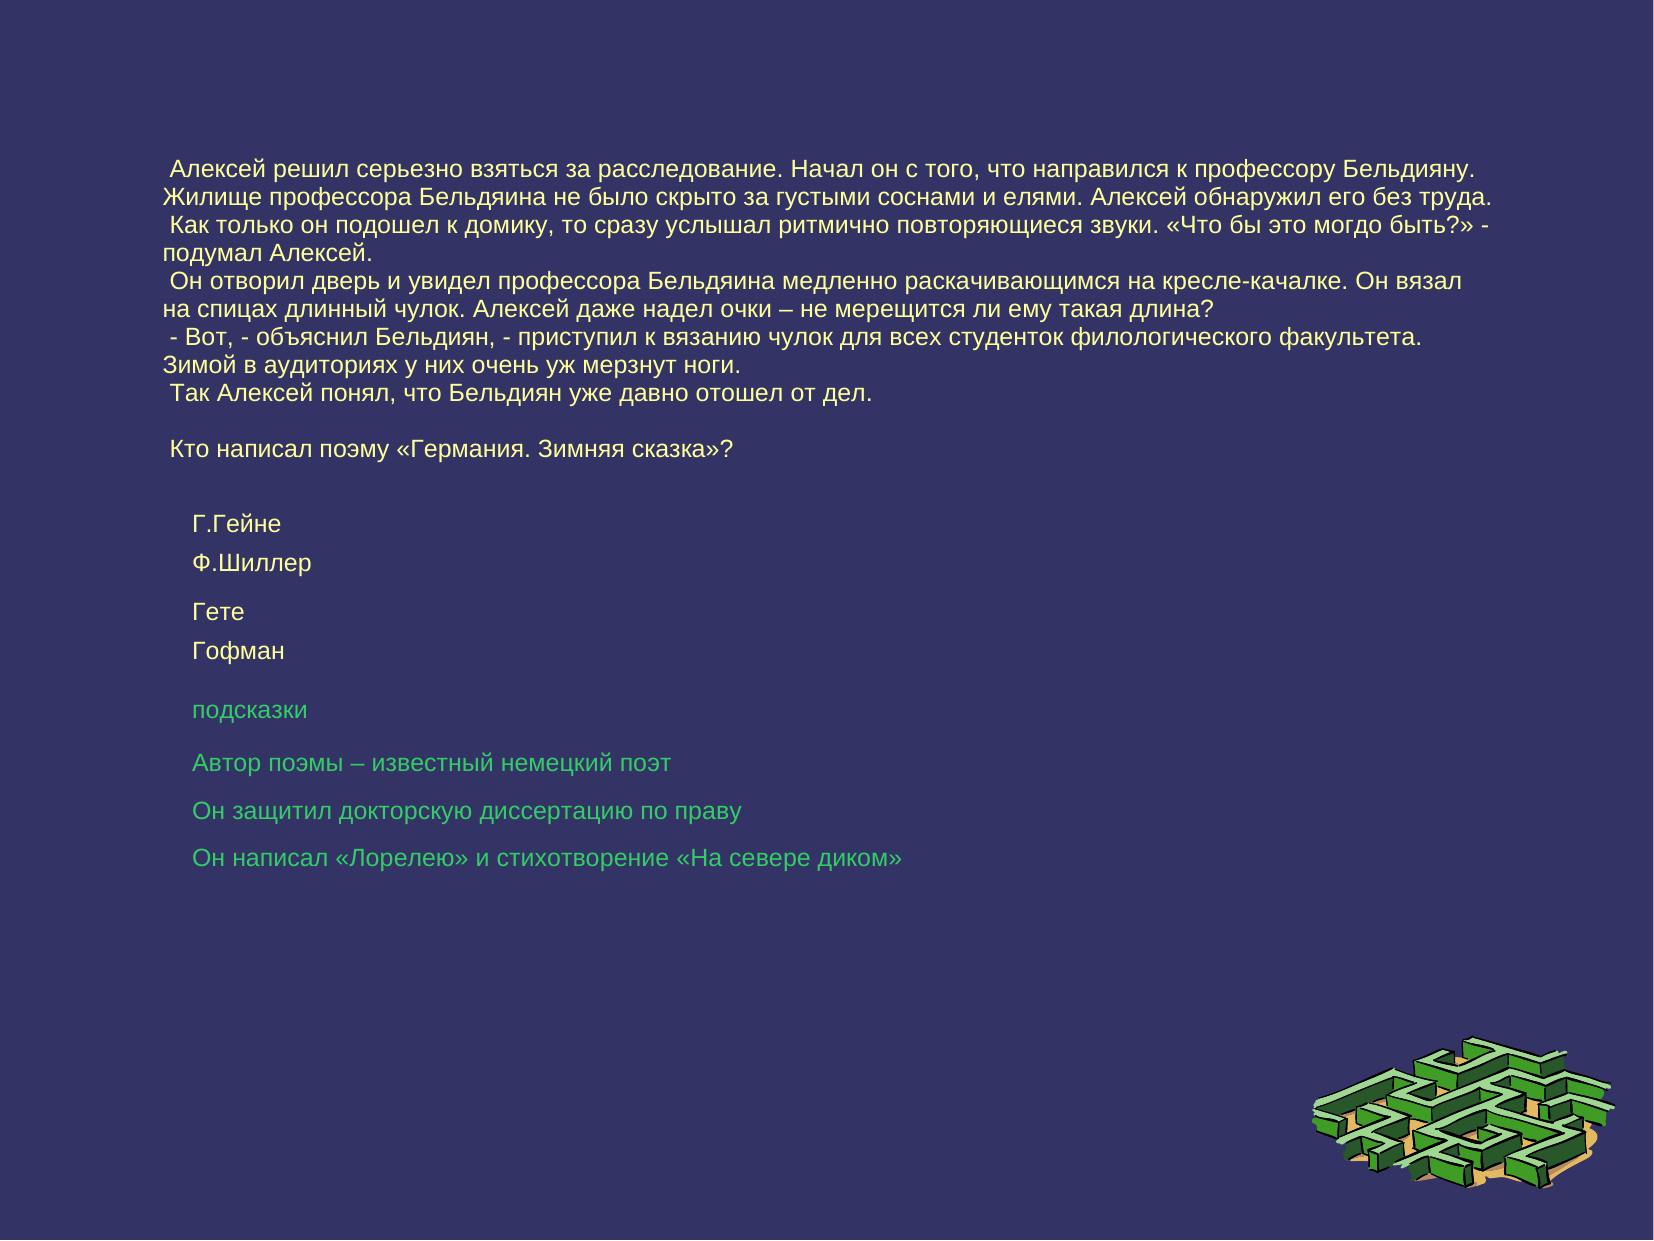

Алексей решил серьезно взяться за расследование. Начал он с того, что направился к профессору Бельдияну.
Жилище профессора Бельдяина не было скрыто за густыми соснами и елями. Алексей обнаружил его без труда.
 Как только он подошел к домику, то сразу услышал ритмично повторяющиеся звуки. «Что бы это могдо быть?» -
подумал Алексей.
 Он отворил дверь и увидел профессора Бельдяина медленно раскачивающимся на кресле-качалке. Он вязал
на спицах длинный чулок. Алексей даже надел очки – не мерещится ли ему такая длина?
 - Вот, - объяснил Бельдиян, - приступил к вязанию чулок для всех студенток филологического факультета.
Зимой в аудиториях у них очень уж мерзнут ноги.
 Так Алексей понял, что Бельдиян уже давно отошел от дел.
 Кто написал поэму «Германия. Зимняя сказка»?
Г.Гейне
Ф.Шиллер
Гете
Гофман
подсказки
Автор поэмы – известный немецкий поэт
Он защитил докторскую диссертацию по праву
Он написал «Лорелею» и стихотворение «На севере диком»